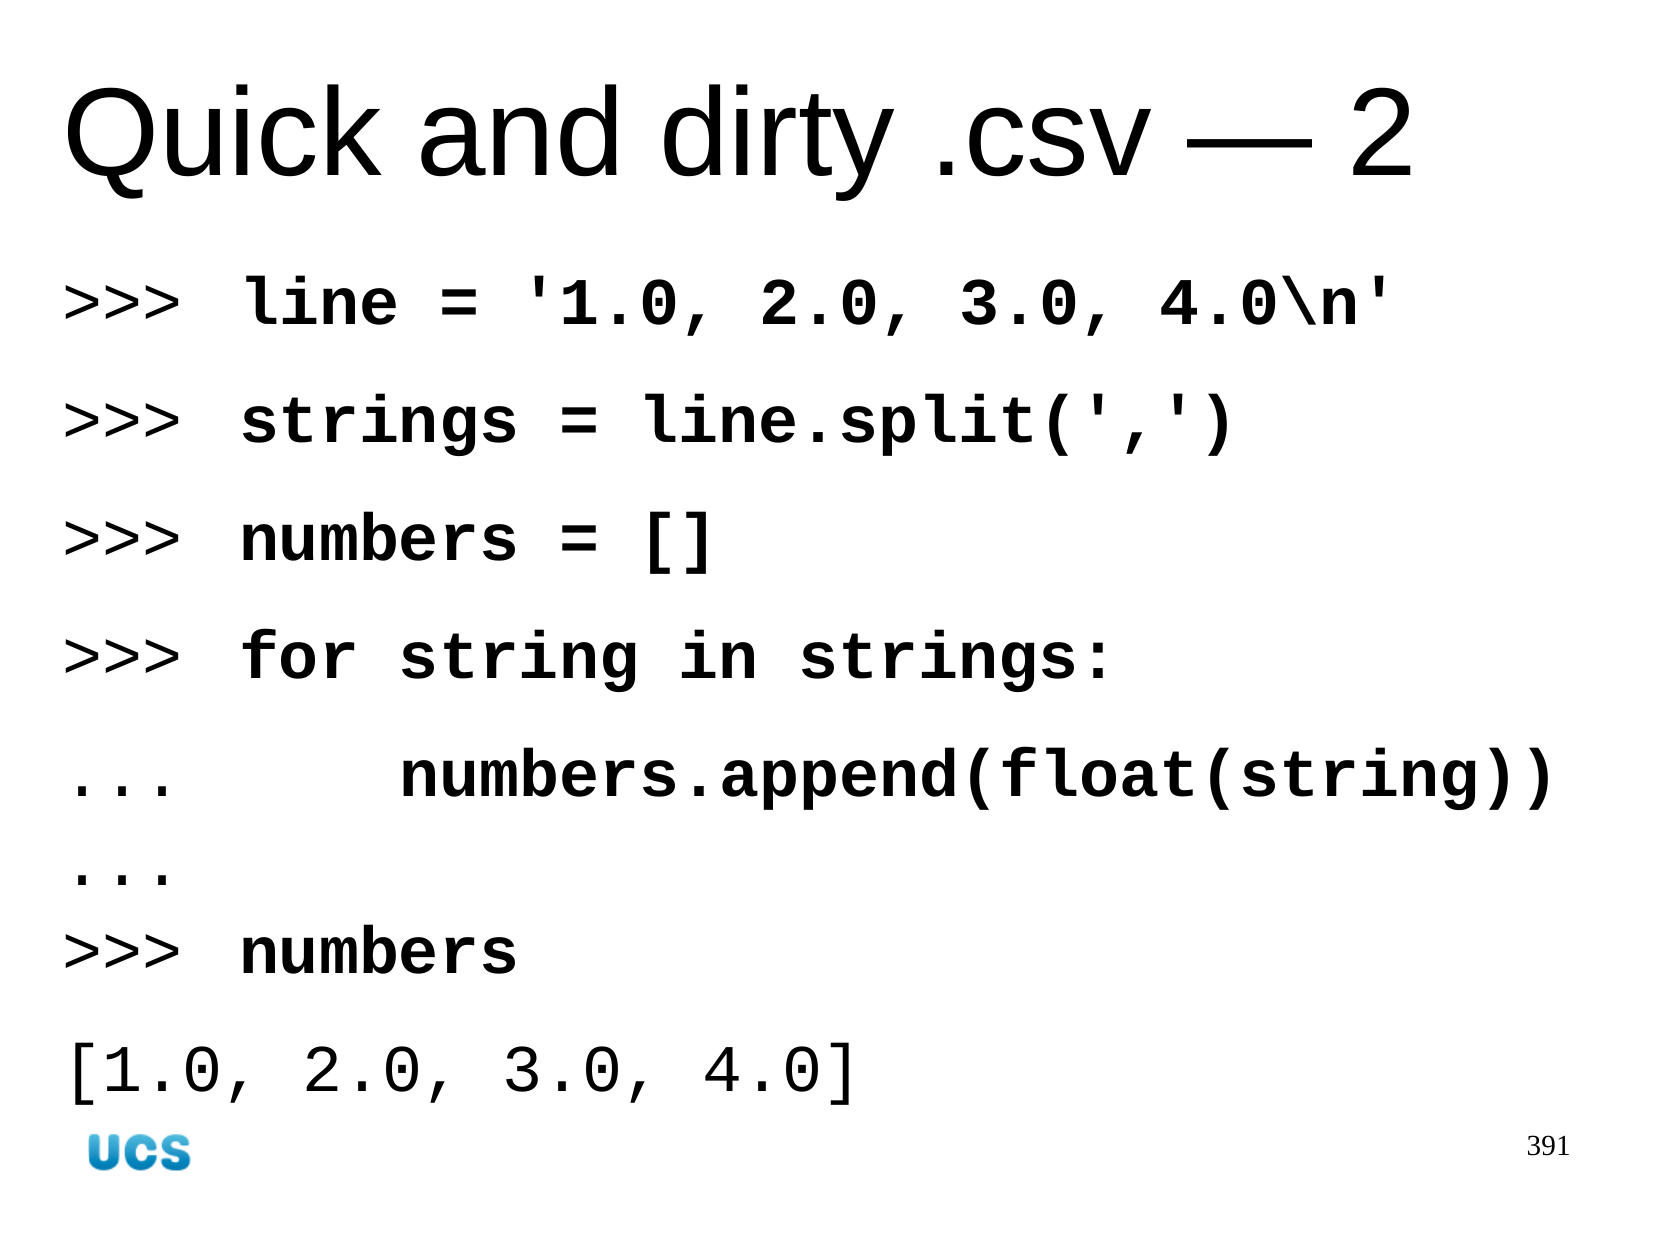

Quick and dirty .csv — 2
>>>
line = '1.0, 2.0, 3.0, 4.0\n'
>>>
strings = line.split(',')
>>>
numbers = []
>>>
for string in strings:
...
 numbers.append(float(string))
...
>>>
numbers
[1.0, 2.0, 3.0, 4.0]
391